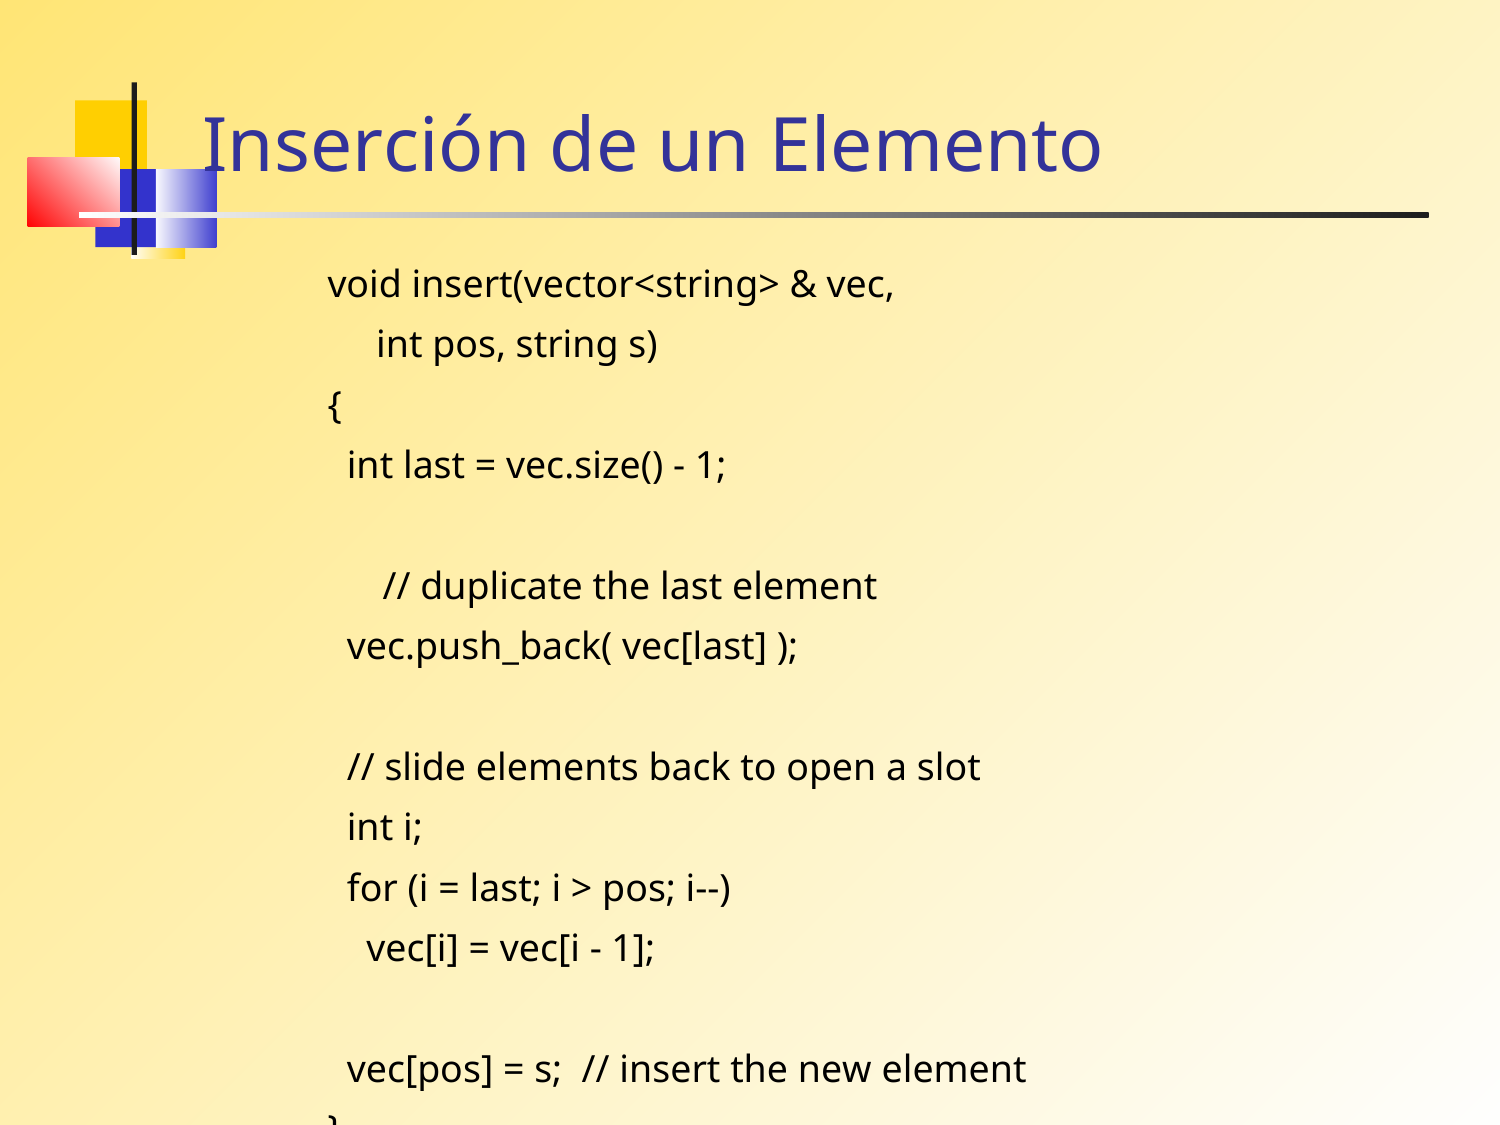

# Inserción de un Elemento
void insert(vector<string> & vec,
 int pos, string s)‏
{
 int last = vec.size() - 1;
	// duplicate the last element
 vec.push_back( vec[last] );
 // slide elements back to open a slot
 int i;
 for (i = last; i > pos; i--)‏
 vec[i] = vec[i - 1];
 vec[pos] = s; // insert the new element
}